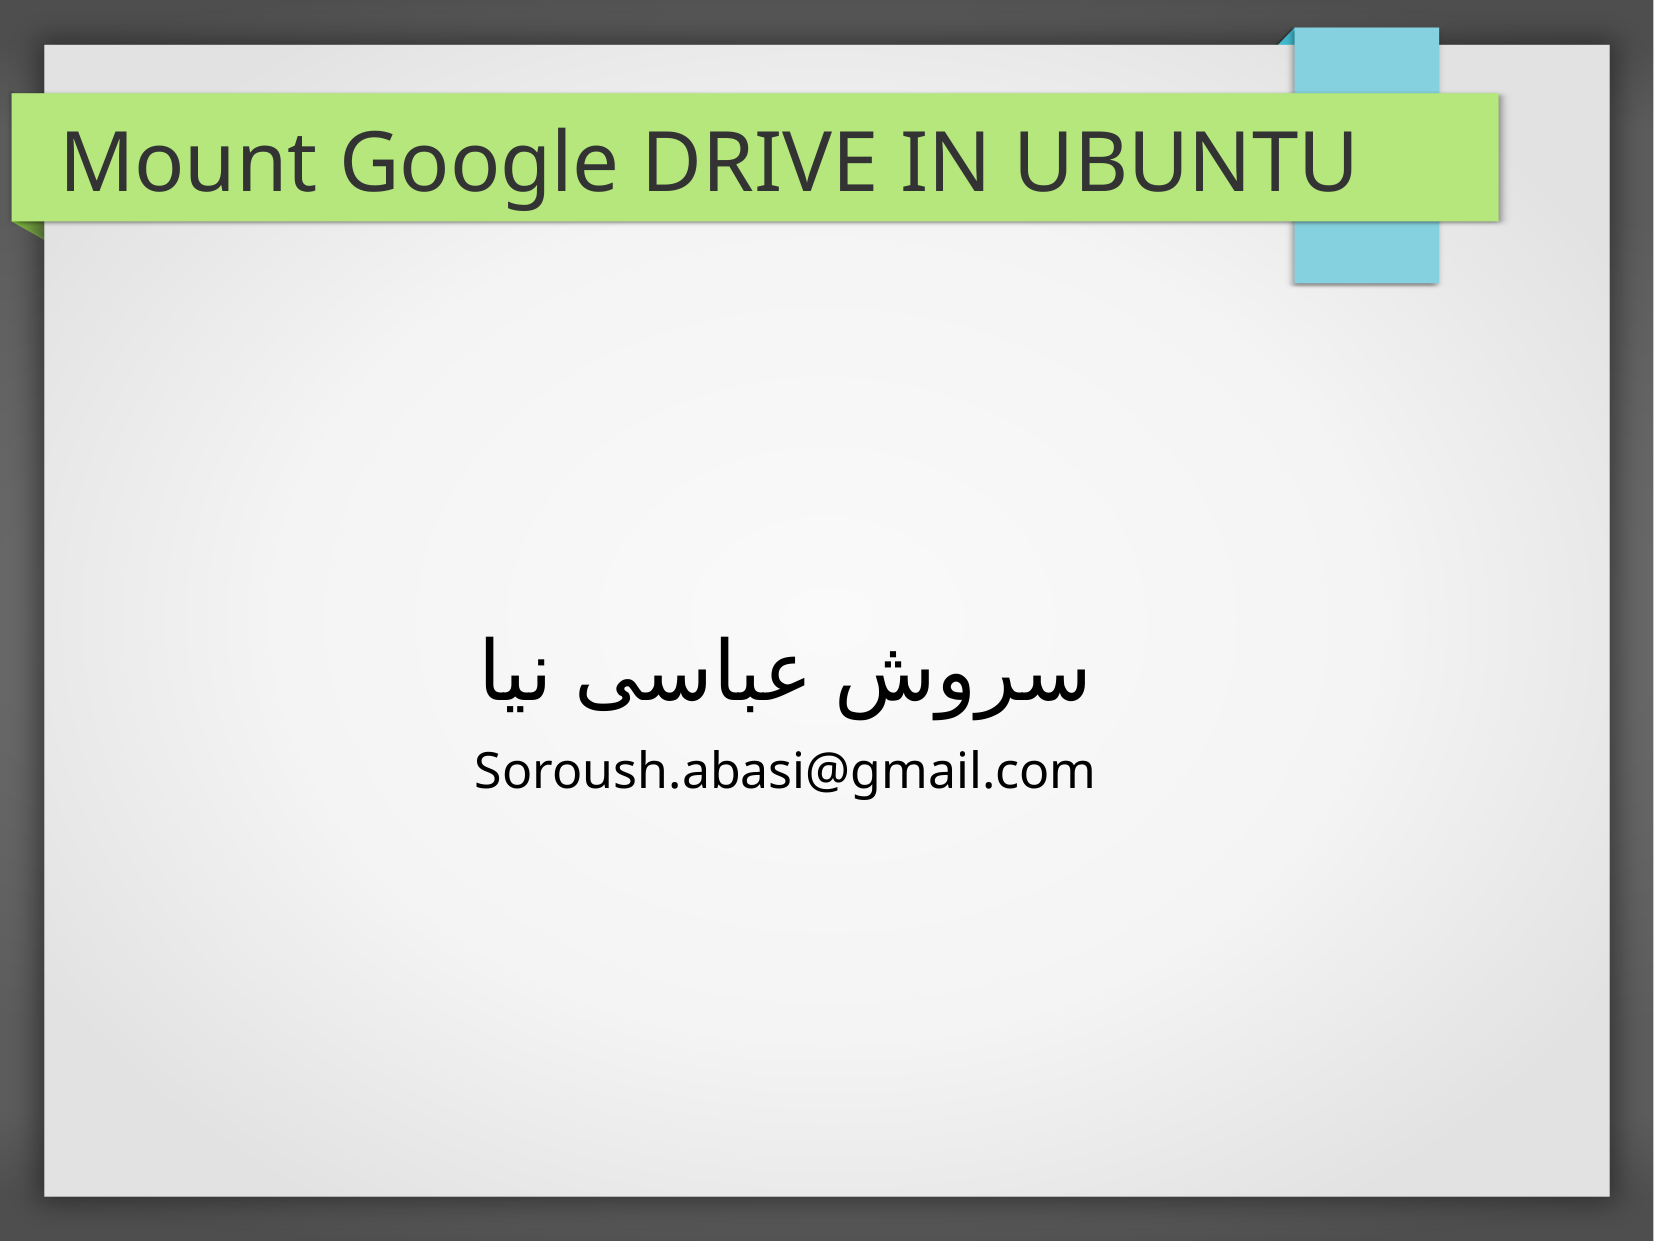

Mount Google DRIVE IN UBUNTU
# سروش عباسی نیا
Soroush.abasi@gmail.com